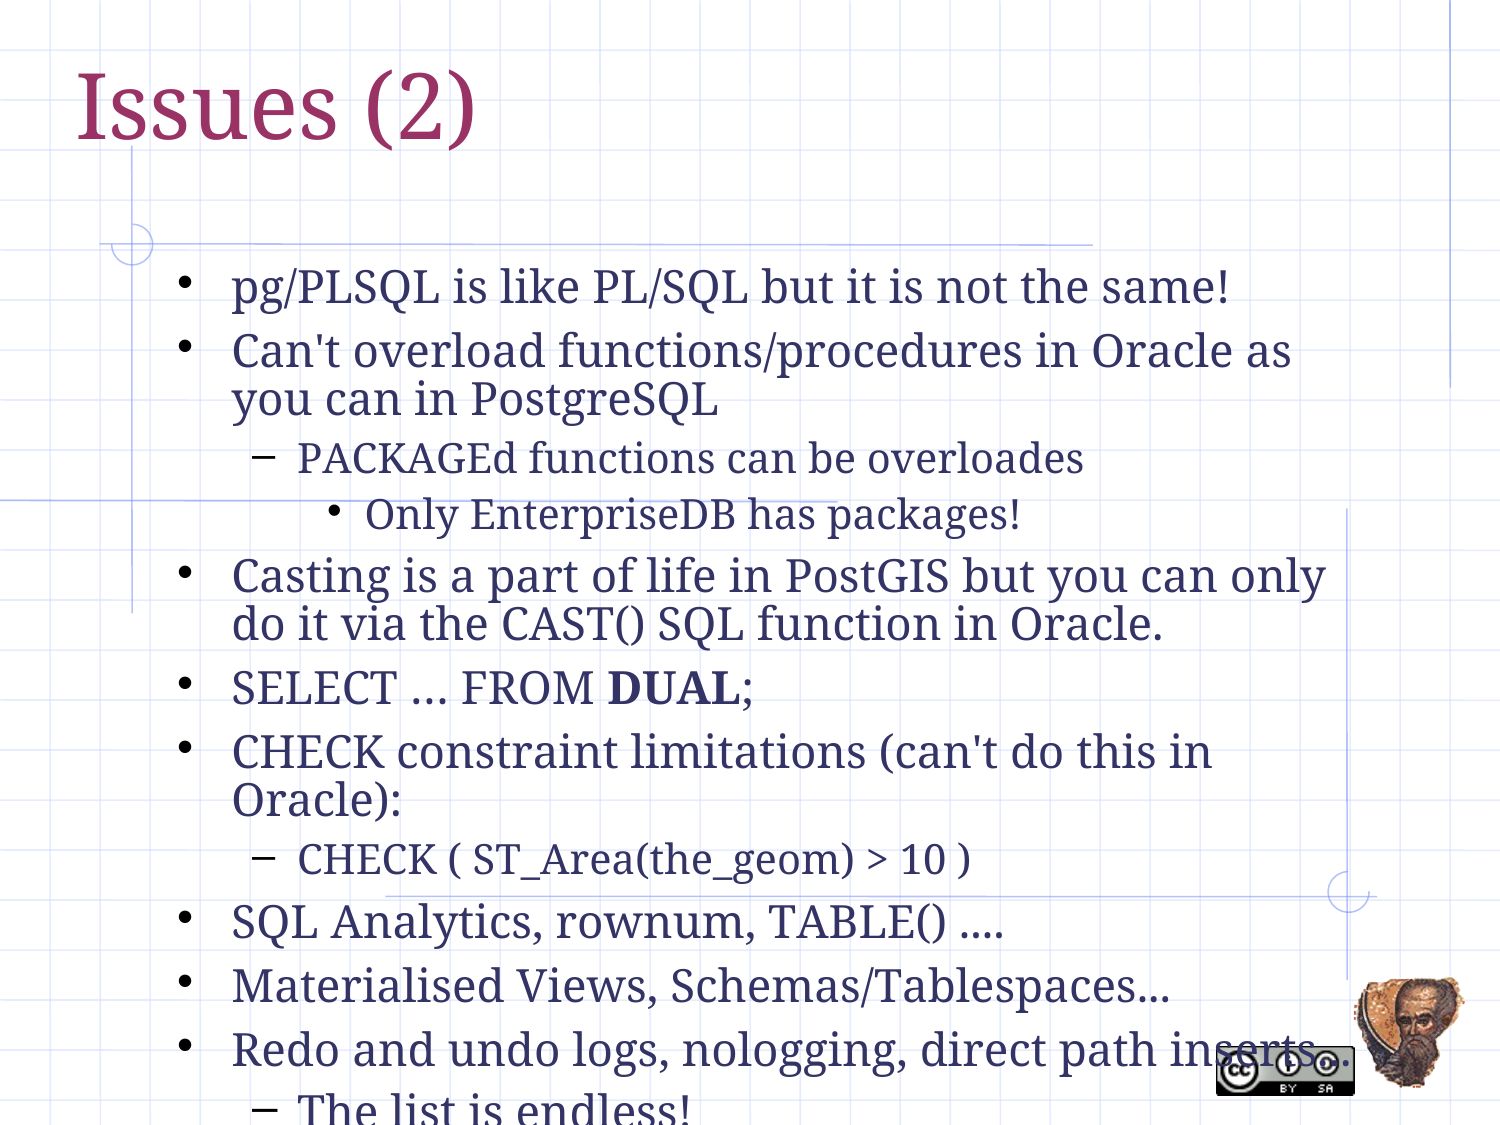

# Issues (2)
pg/PLSQL is like PL/SQL but it is not the same!
Can't overload functions/procedures in Oracle as you can in PostgreSQL
PACKAGEd functions can be overloades
Only EnterpriseDB has packages!
Casting is a part of life in PostGIS but you can only do it via the CAST() SQL function in Oracle.
SELECT … FROM DUAL;
CHECK constraint limitations (can't do this in Oracle):
CHECK ( ST_Area(the_geom) > 10 )
SQL Analytics, rownum, TABLE() ....
Materialised Views, Schemas/Tablespaces...
Redo and undo logs, nologging, direct path inserts...
The list is endless!